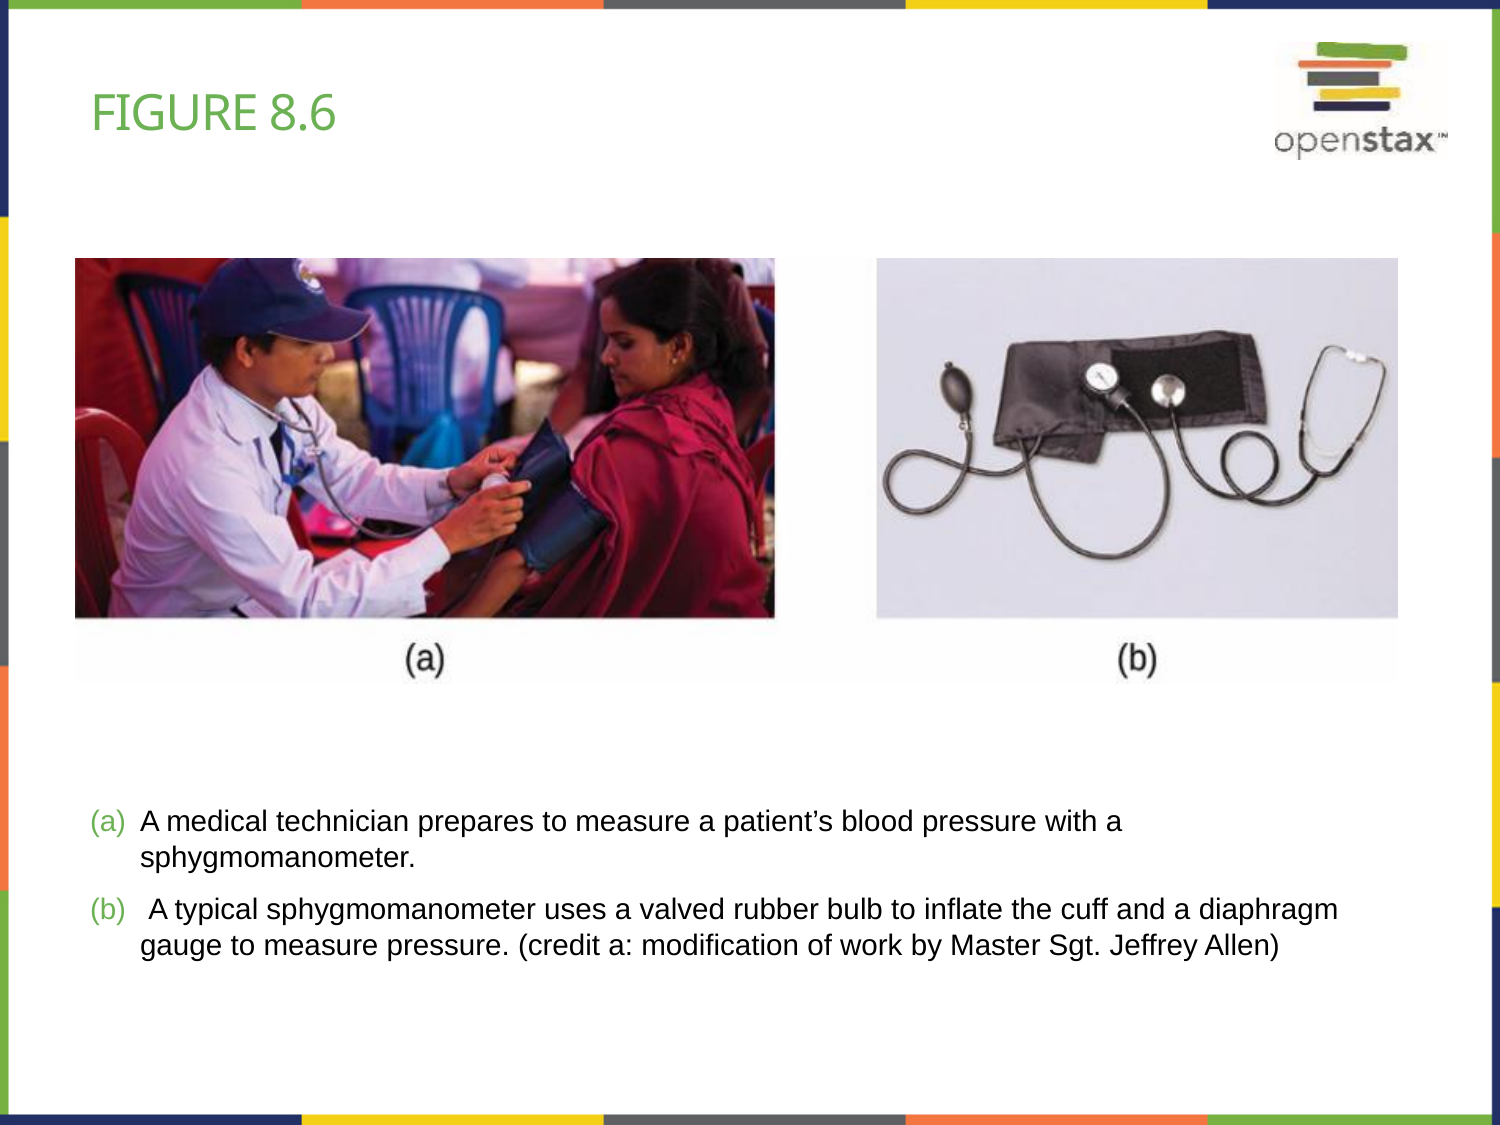

# Figure 8.6
A medical technician prepares to measure a patient’s blood pressure with a sphygmomanometer.
 A typical sphygmomanometer uses a valved rubber bulb to inflate the cuff and a diaphragm gauge to measure pressure. (credit a: modification of work by Master Sgt. Jeffrey Allen)